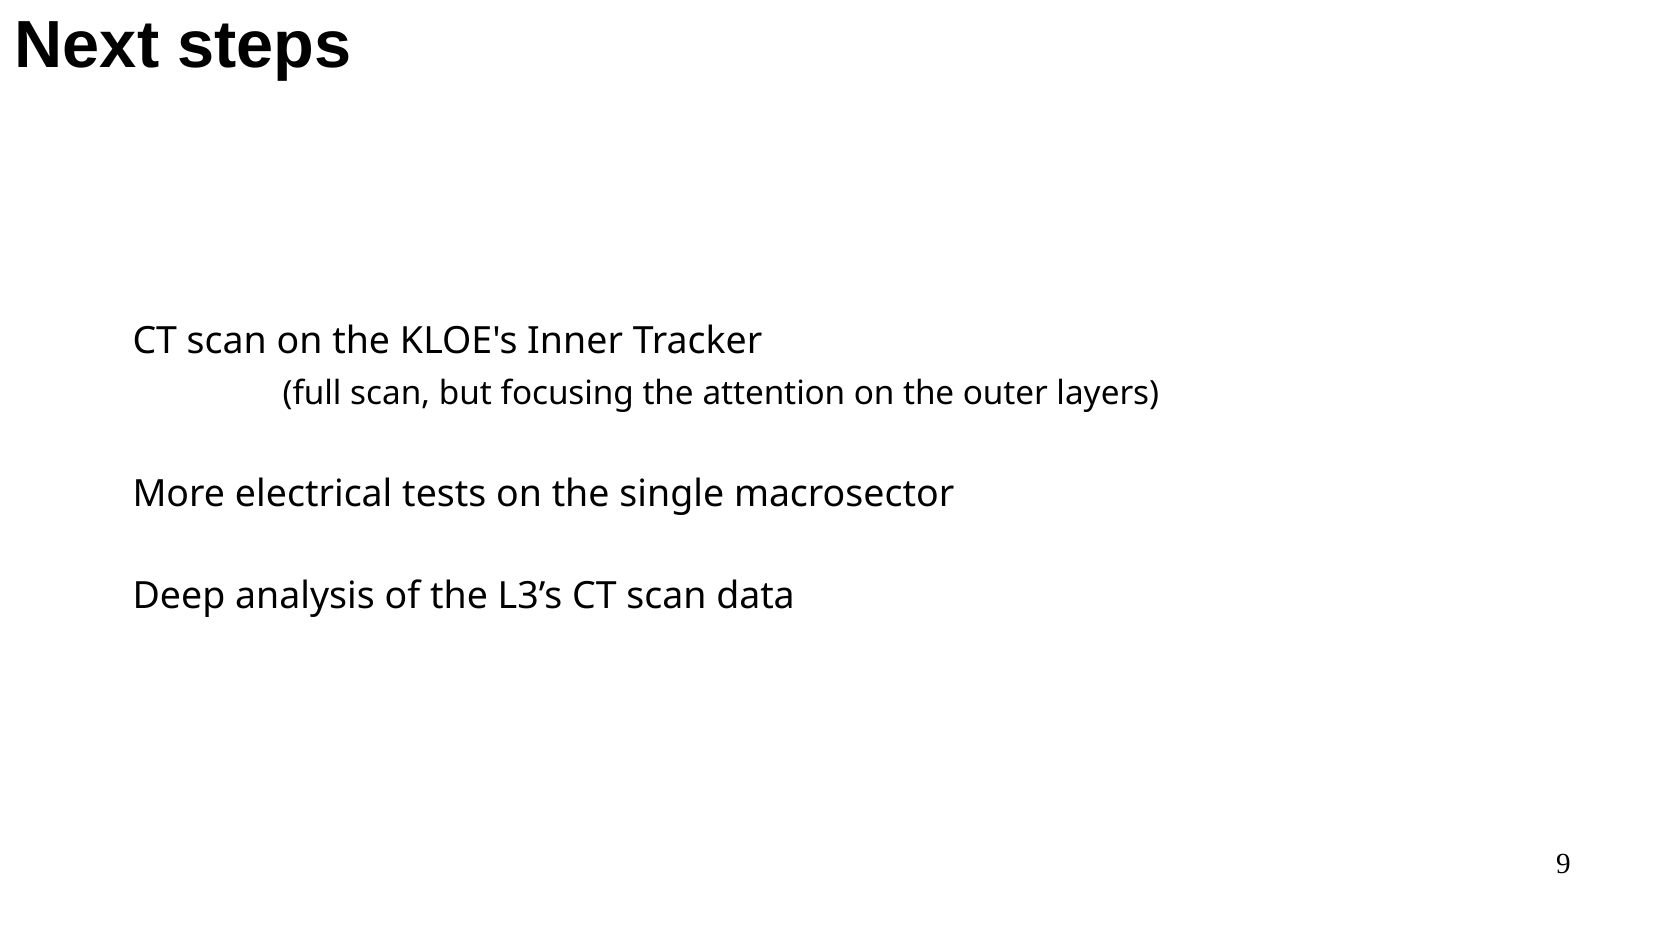

Next steps
CT scan on the KLOE's Inner Tracker
		(full scan, but focusing the attention on the outer layers)
More electrical tests on the single macrosector
Deep analysis of the L3’s CT scan data
9